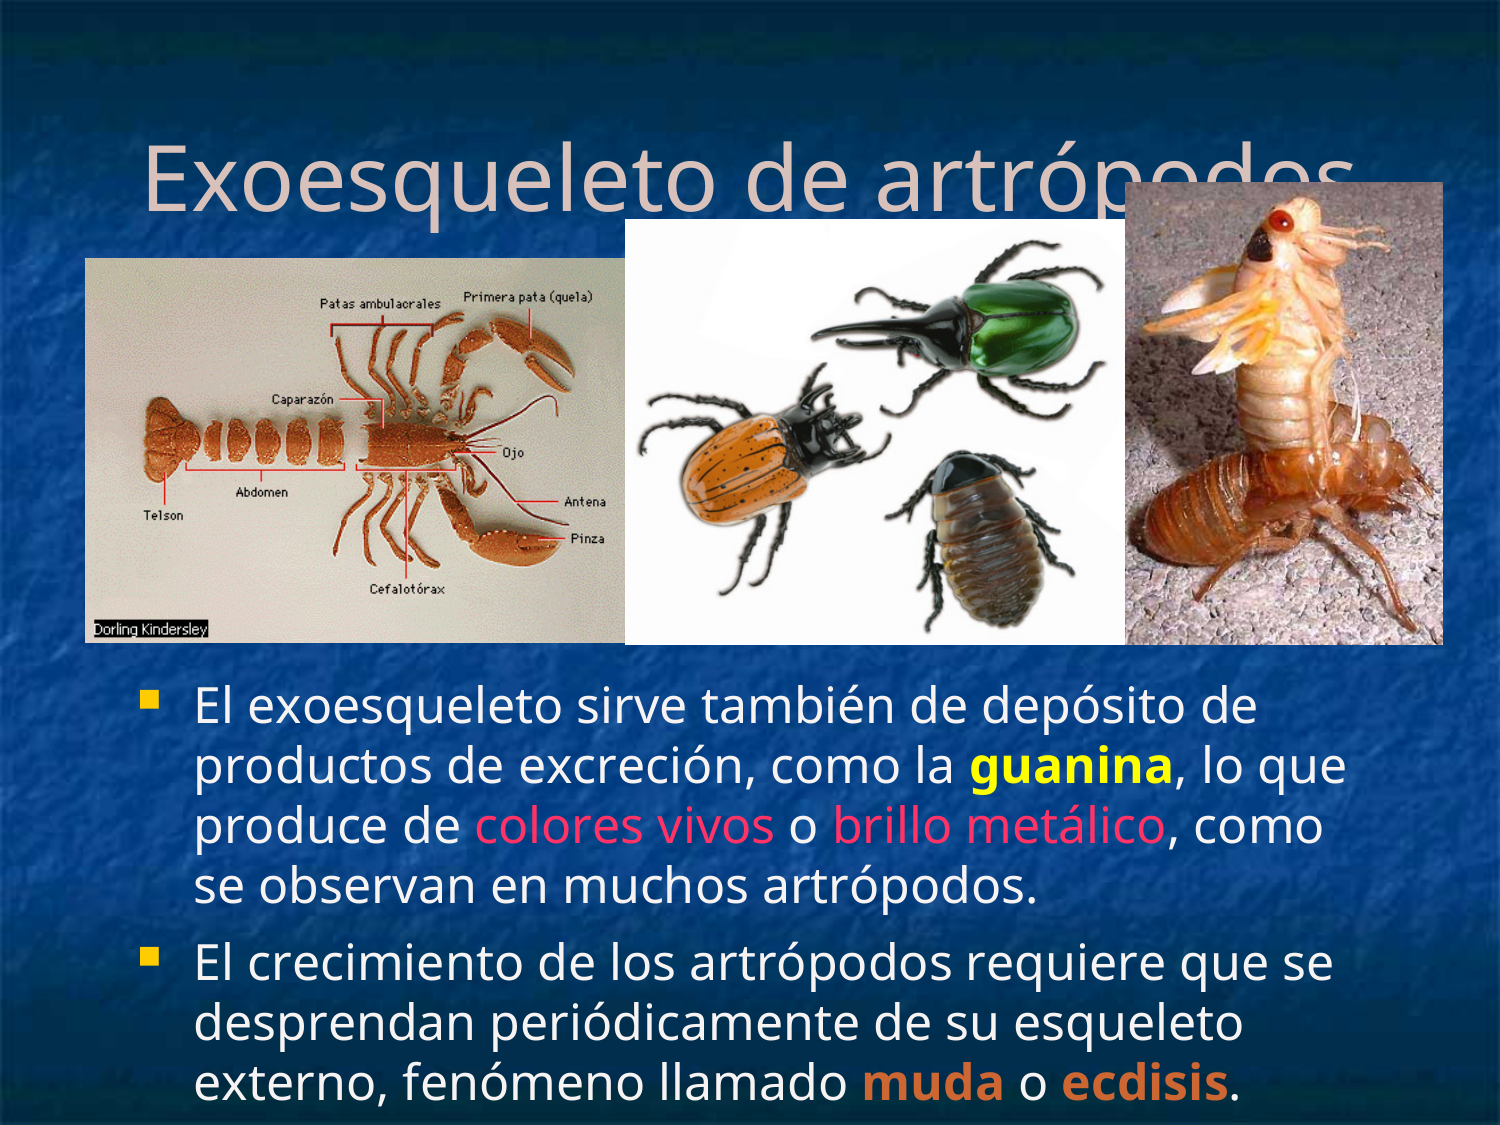

# Exoesqueleto de artrópodos
El exoesqueleto sirve también de depósito de productos de excreción, como la guanina, lo que produce de colores vivos o brillo metálico, como se observan en muchos artrópodos.
El crecimiento de los artrópodos requiere que se desprendan periódicamente de su esqueleto externo, fenómeno llamado muda o ecdisis.